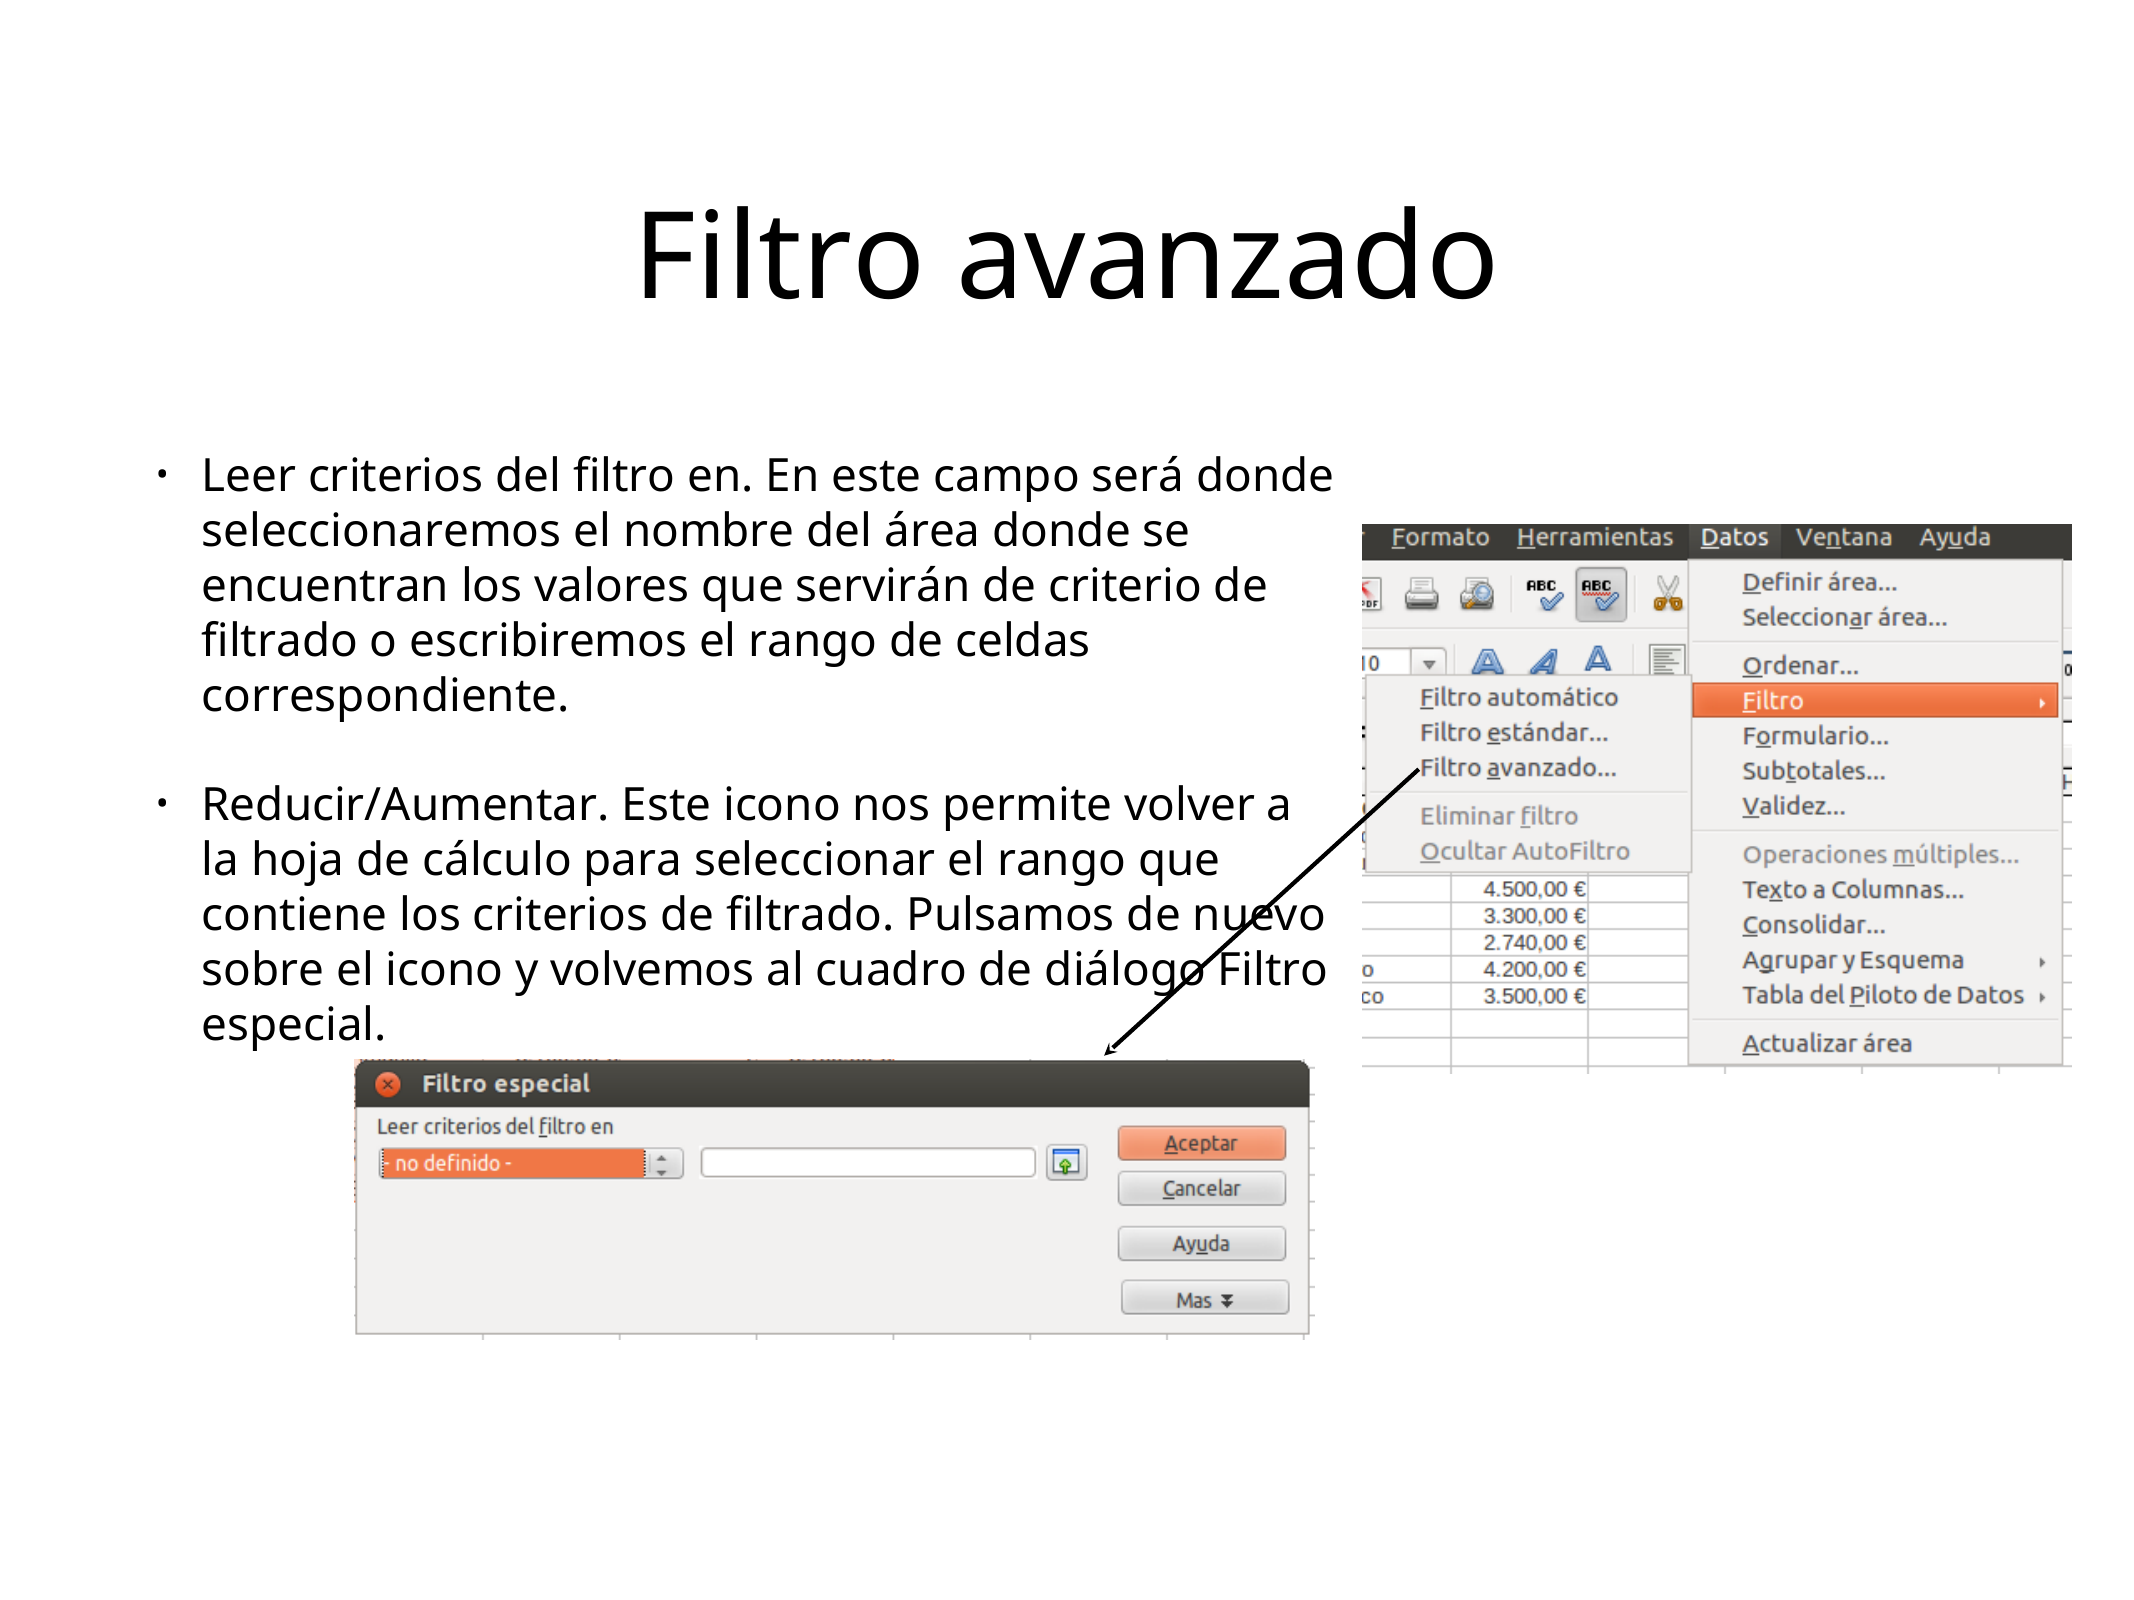

# Filtro avanzado
Leer criterios del filtro en. En este campo será donde seleccionaremos el nombre del área donde se encuentran los valores que servirán de criterio de filtrado o escribiremos el rango de celdas correspondiente.
Reducir/Aumentar. Este icono nos permite volver a la hoja de cálculo para seleccionar el rango que contiene los criterios de filtrado. Pulsamos de nuevo sobre el icono y volvemos al cuadro de diálogo Filtro especial.